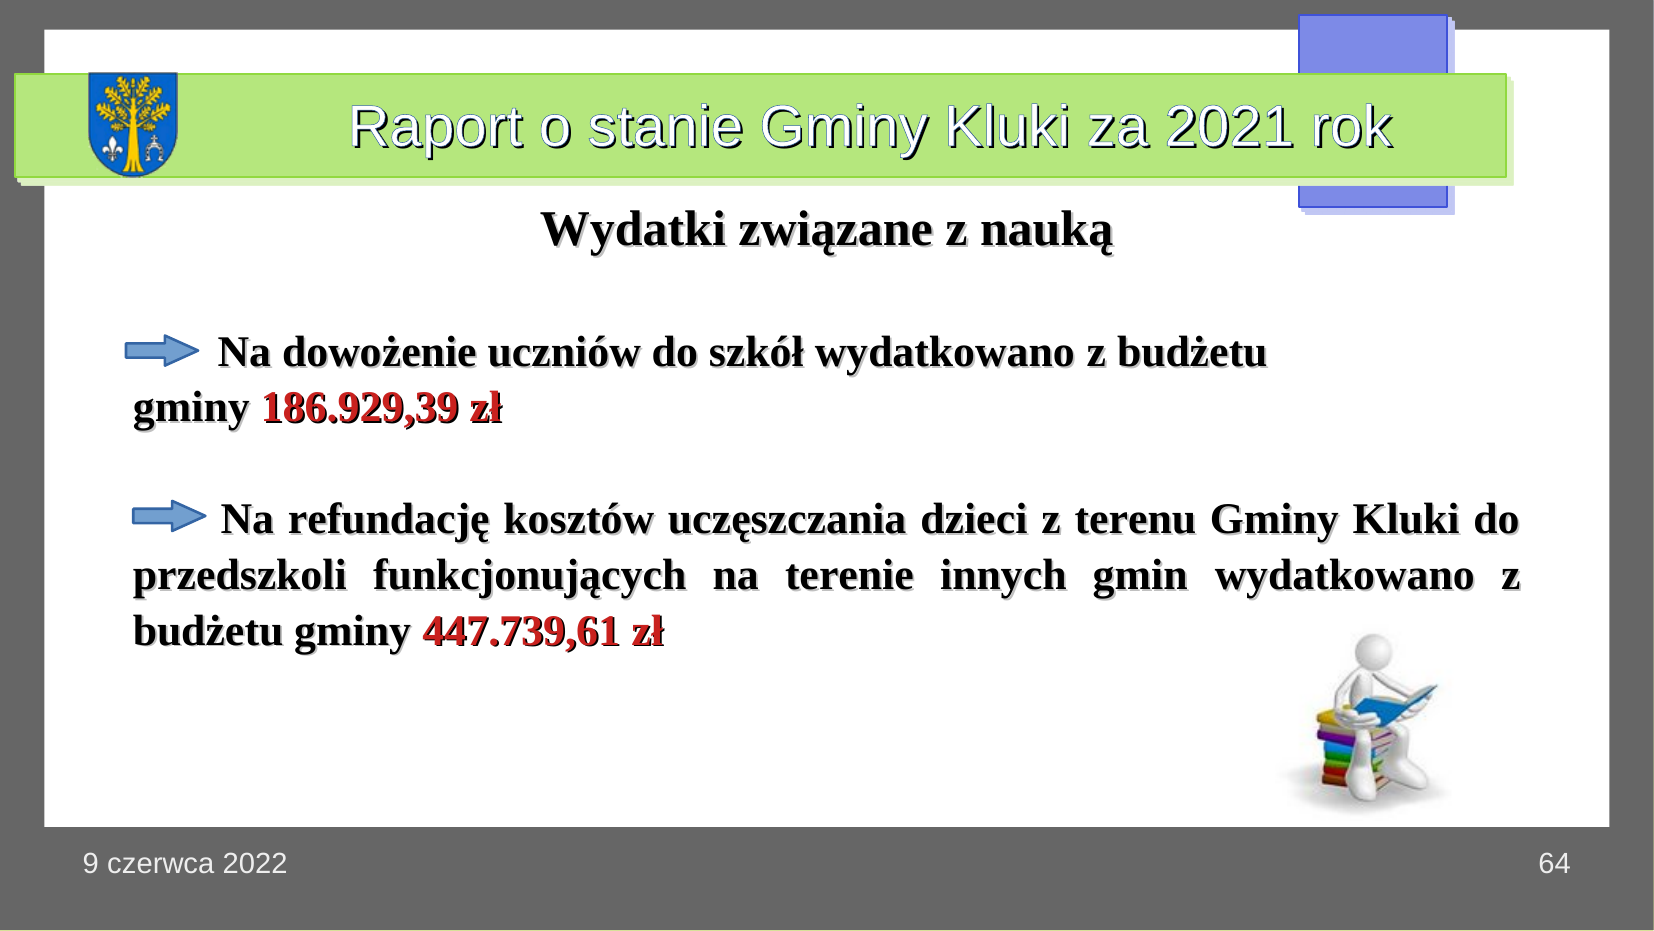

# Raport o stanie Gminy Kluki za 2021 rok
Wydatki związane z nauką
	 Na dowożenie uczniów do szkół wydatkowano z budżetu
gminy 186.929,39 zł
	 Na refundację kosztów uczęszczania dzieci z terenu Gminy Kluki do przedszkoli funkcjonujących na terenie innych gmin wydatkowano z budżetu gminy 447.739,61 zł
9 czerwca 2022
64